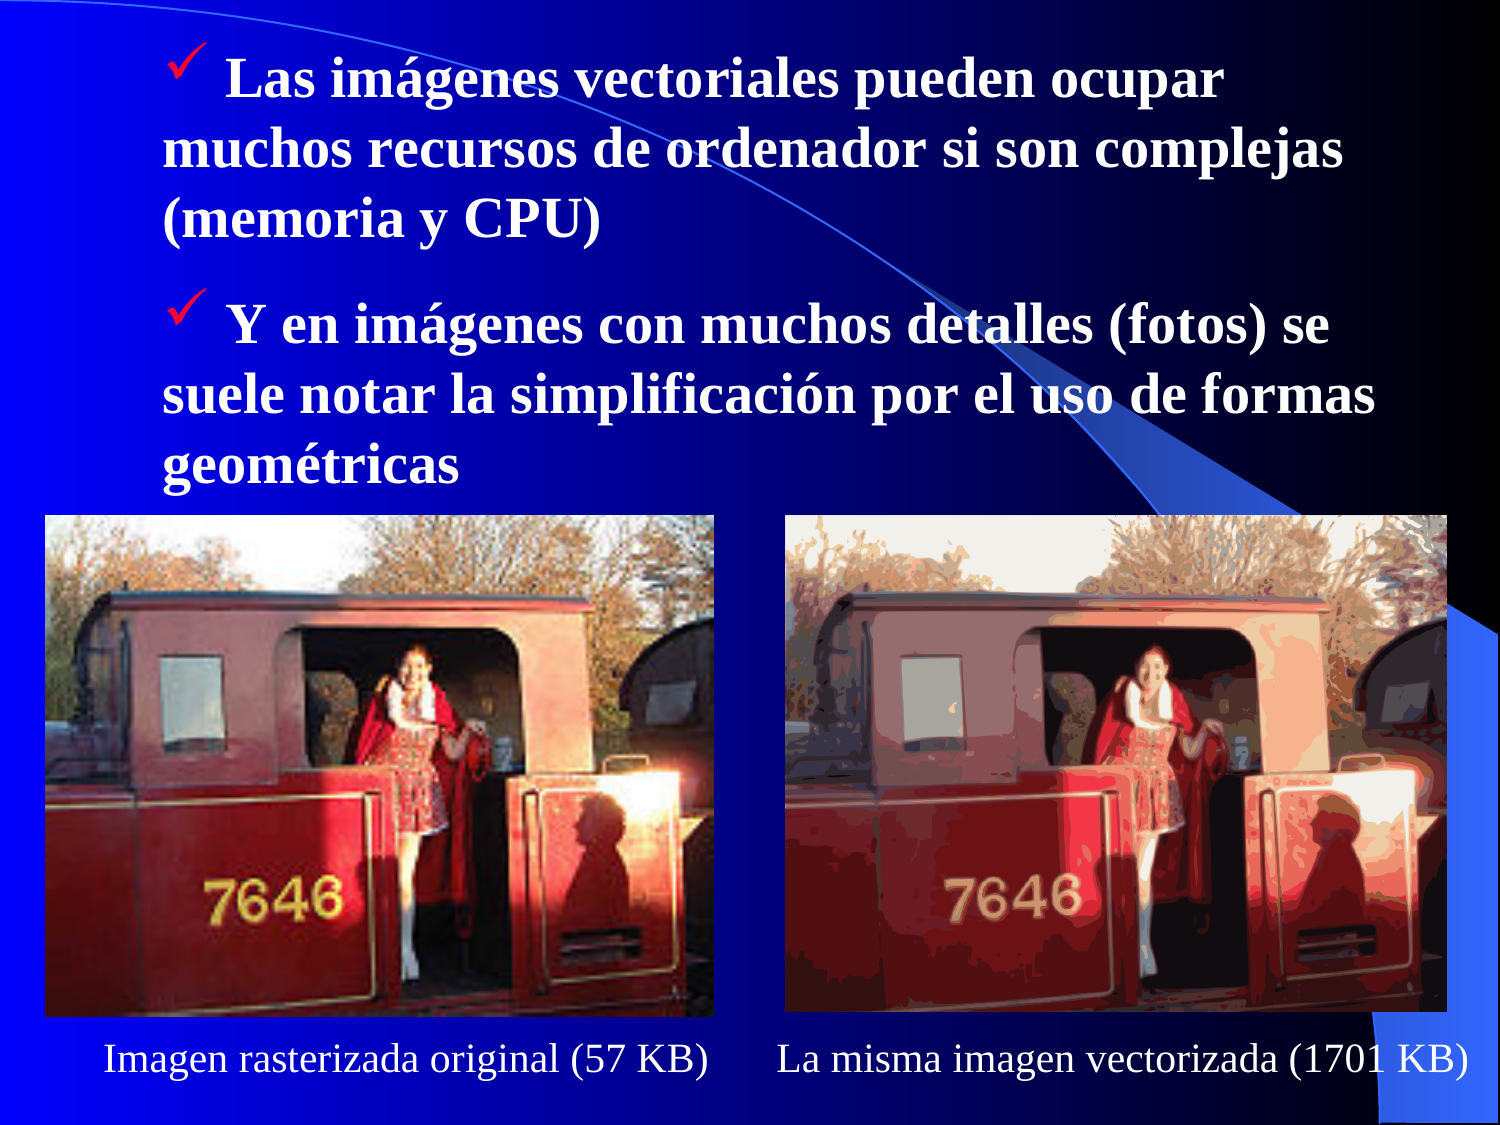

Las imágenes vectoriales pueden ocupar muchos recursos de ordenador si son complejas (memoria y CPU)
 Y en imágenes con muchos detalles (fotos) se suele notar la simplificación por el uso de formas geométricas
Imagen rasterizada original (57 KB)
La misma imagen vectorizada (1701 KB)